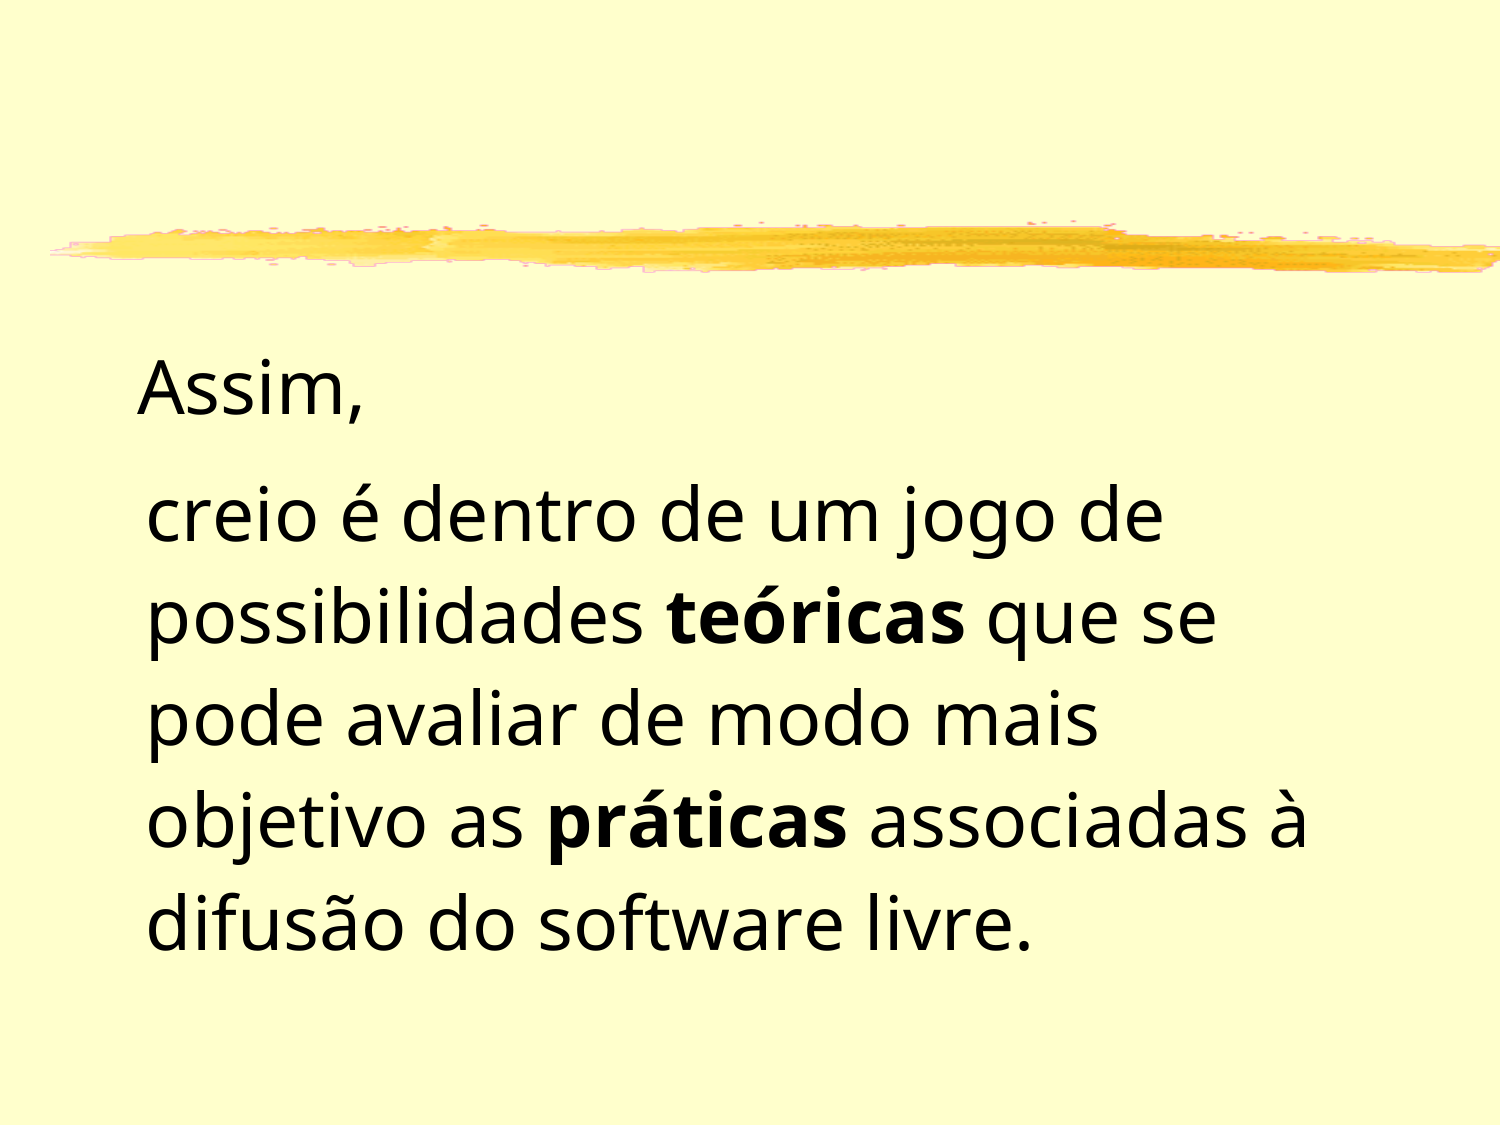

#
 Assim,
	creio é dentro de um jogo de possibilidades teóricas que se pode avaliar de modo mais objetivo as práticas associadas à difusão do software livre.